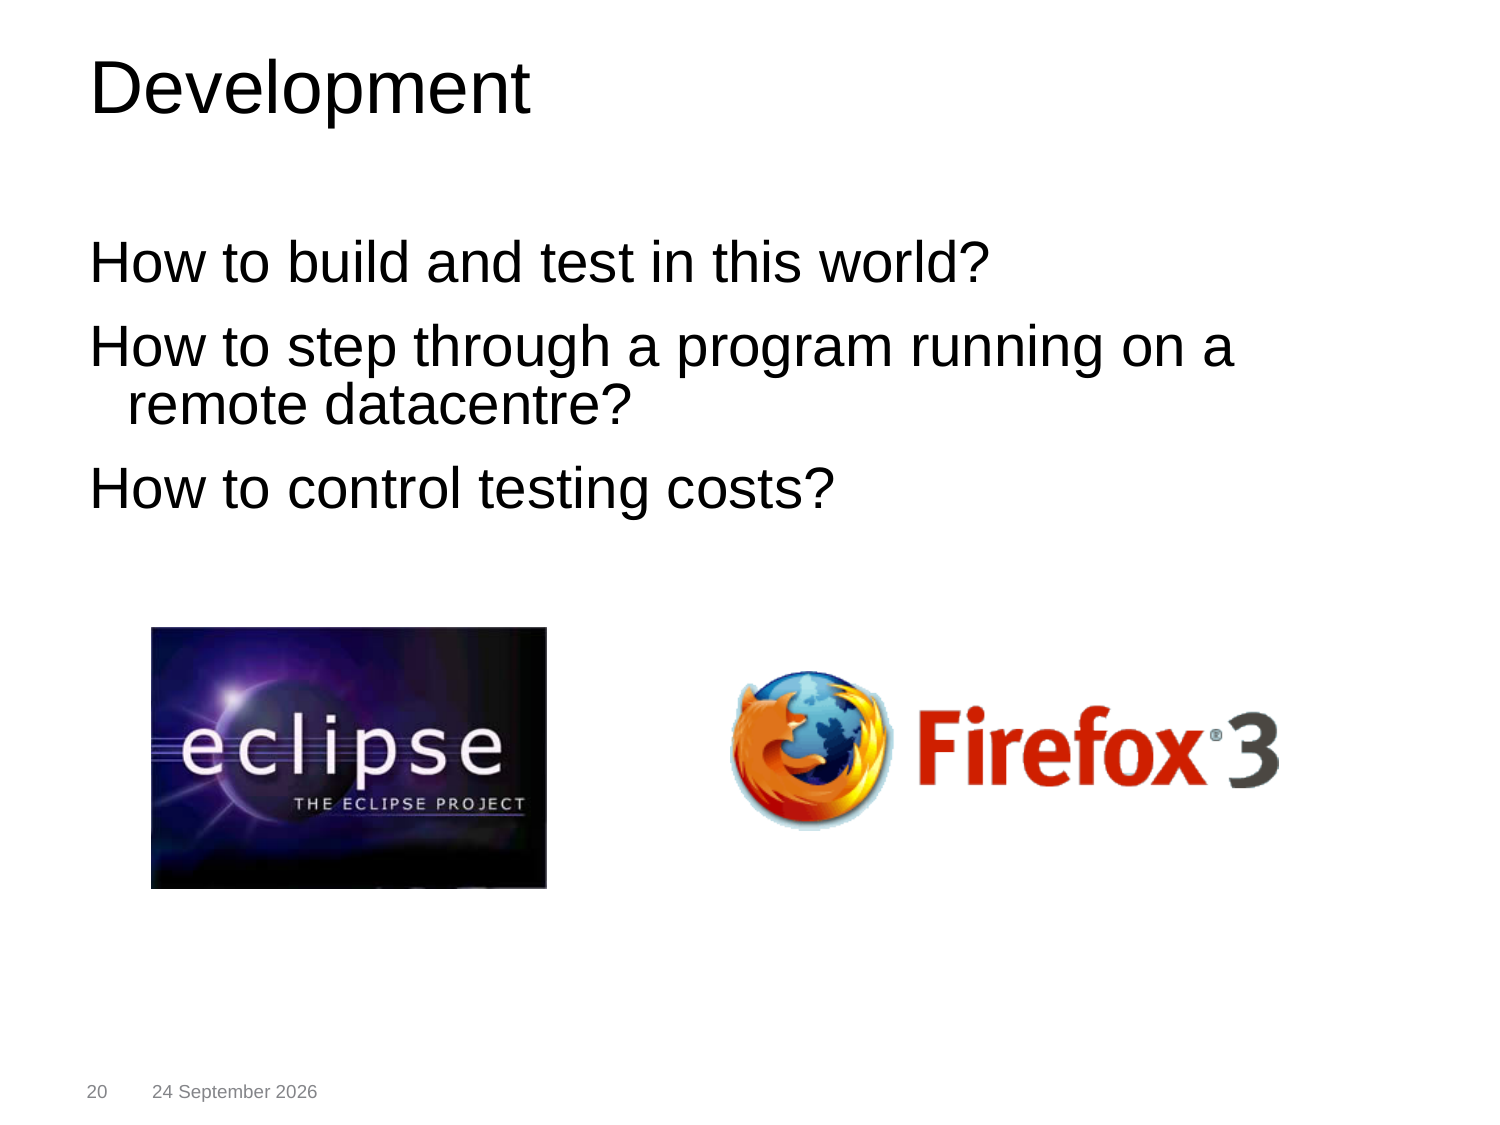

# Development
How to build and test in this world?
How to step through a program running on a remote datacentre?
How to control testing costs?